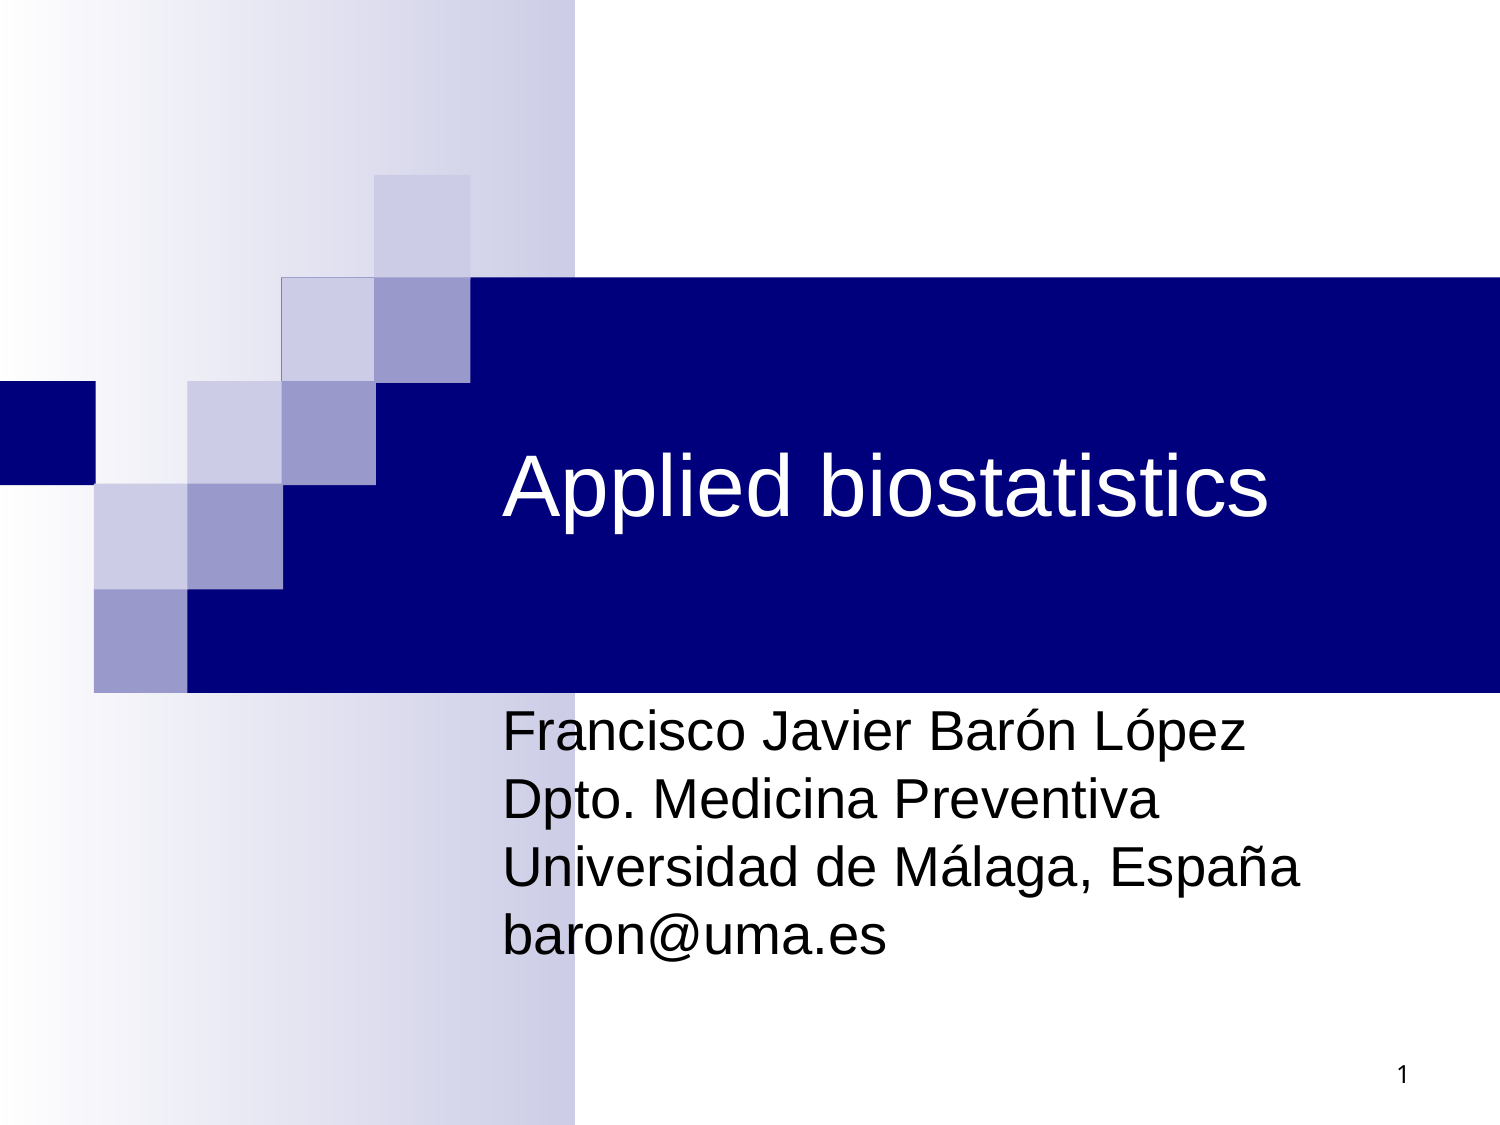

# Applied biostatistics
Francisco Javier Barón López
Dpto. Medicina Preventiva
Universidad de Málaga, España
baron@uma.es